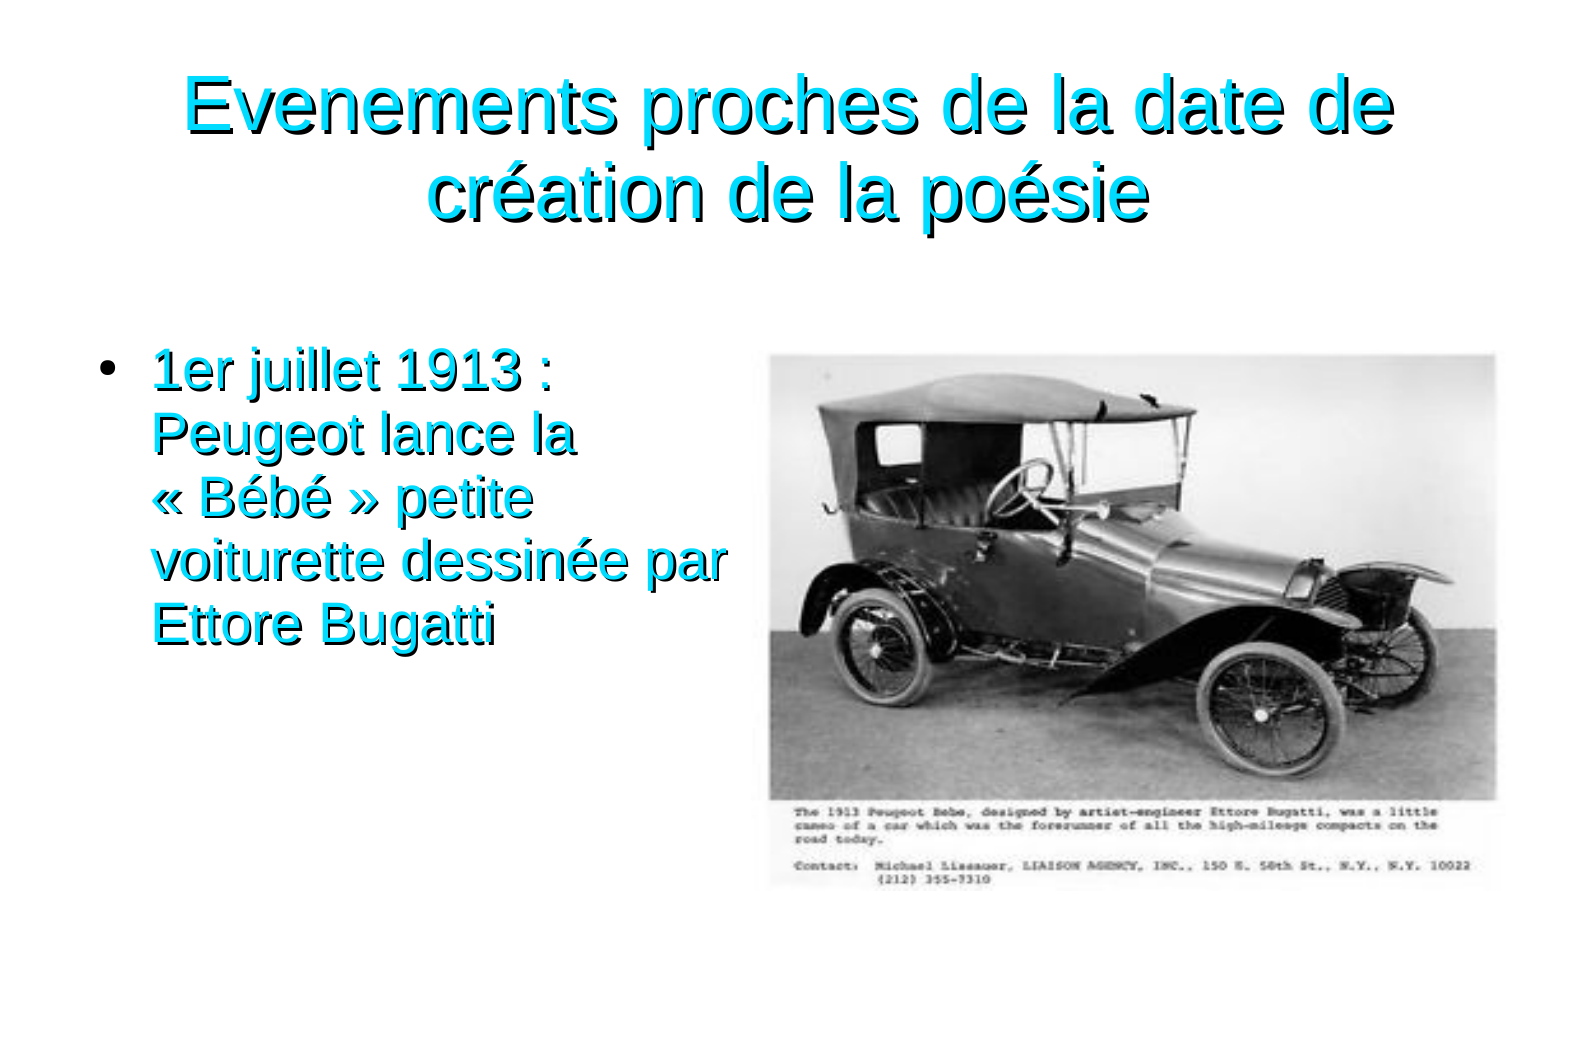

# Evenements proches de la date de création de la poésie
1er juillet 1913 : Peugeot lance la « Bébé » petite voiturette dessinée par Ettore Bugatti